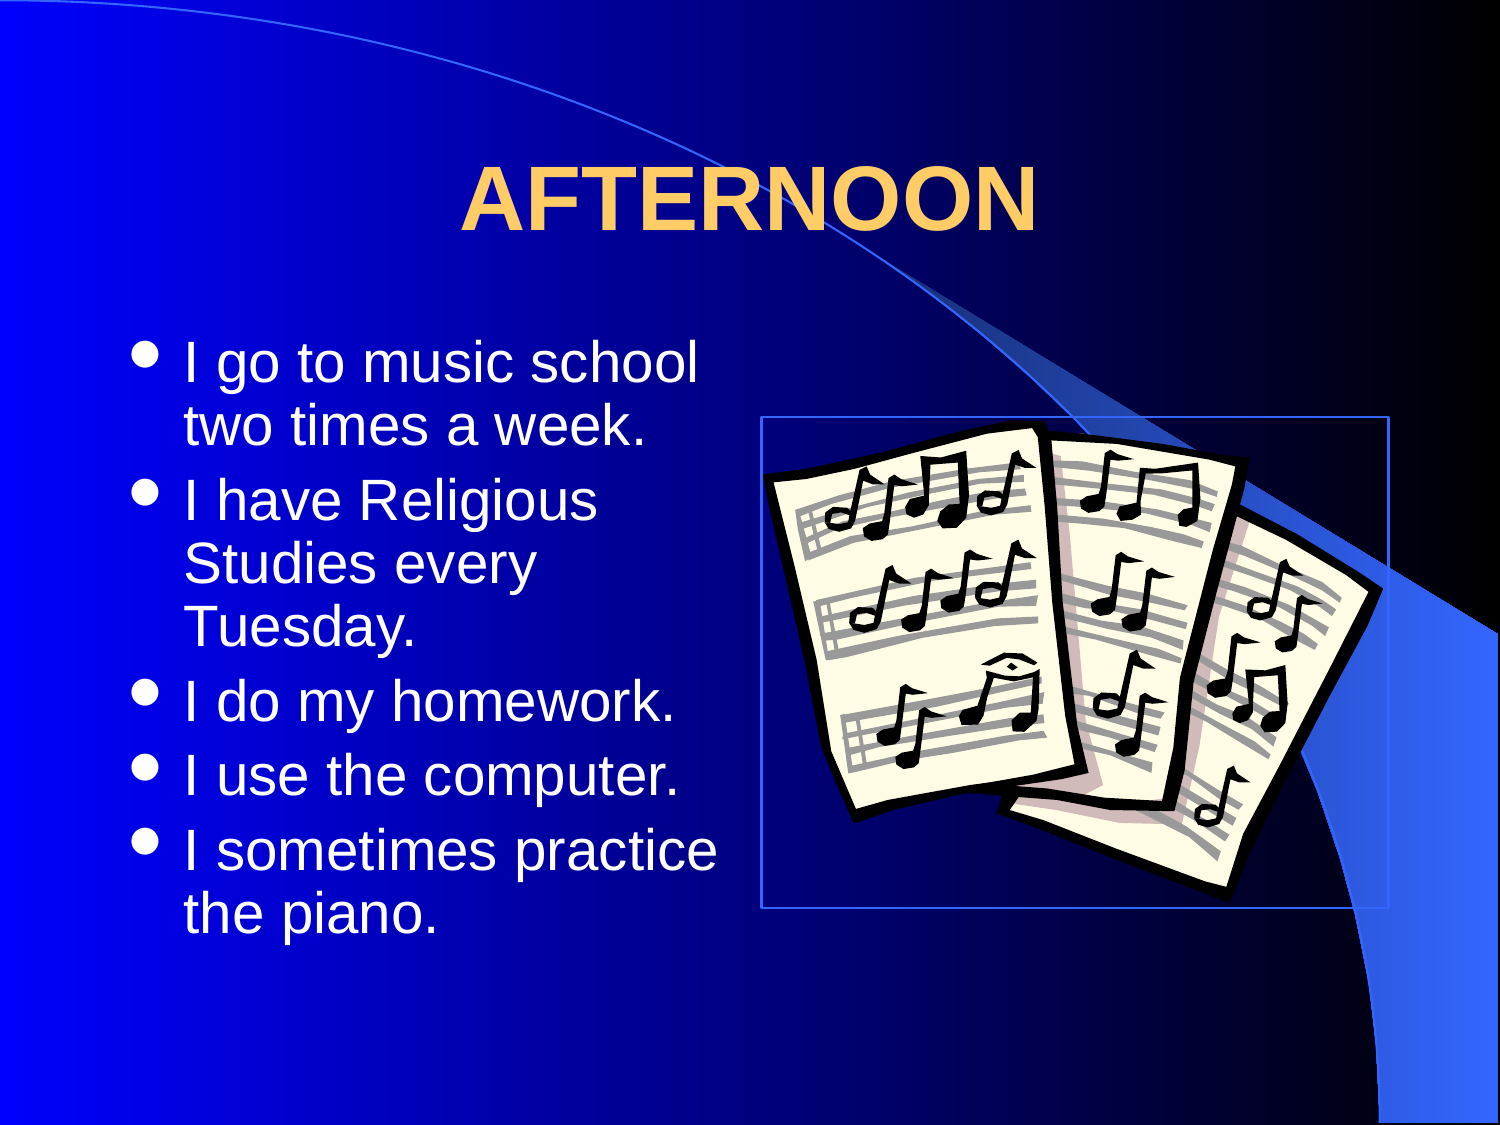

# AFTERNOON
I go to music school two times a week.
I have Religious Studies every Tuesday.
I do my homework.
I use the computer.
I sometimes practice the piano.